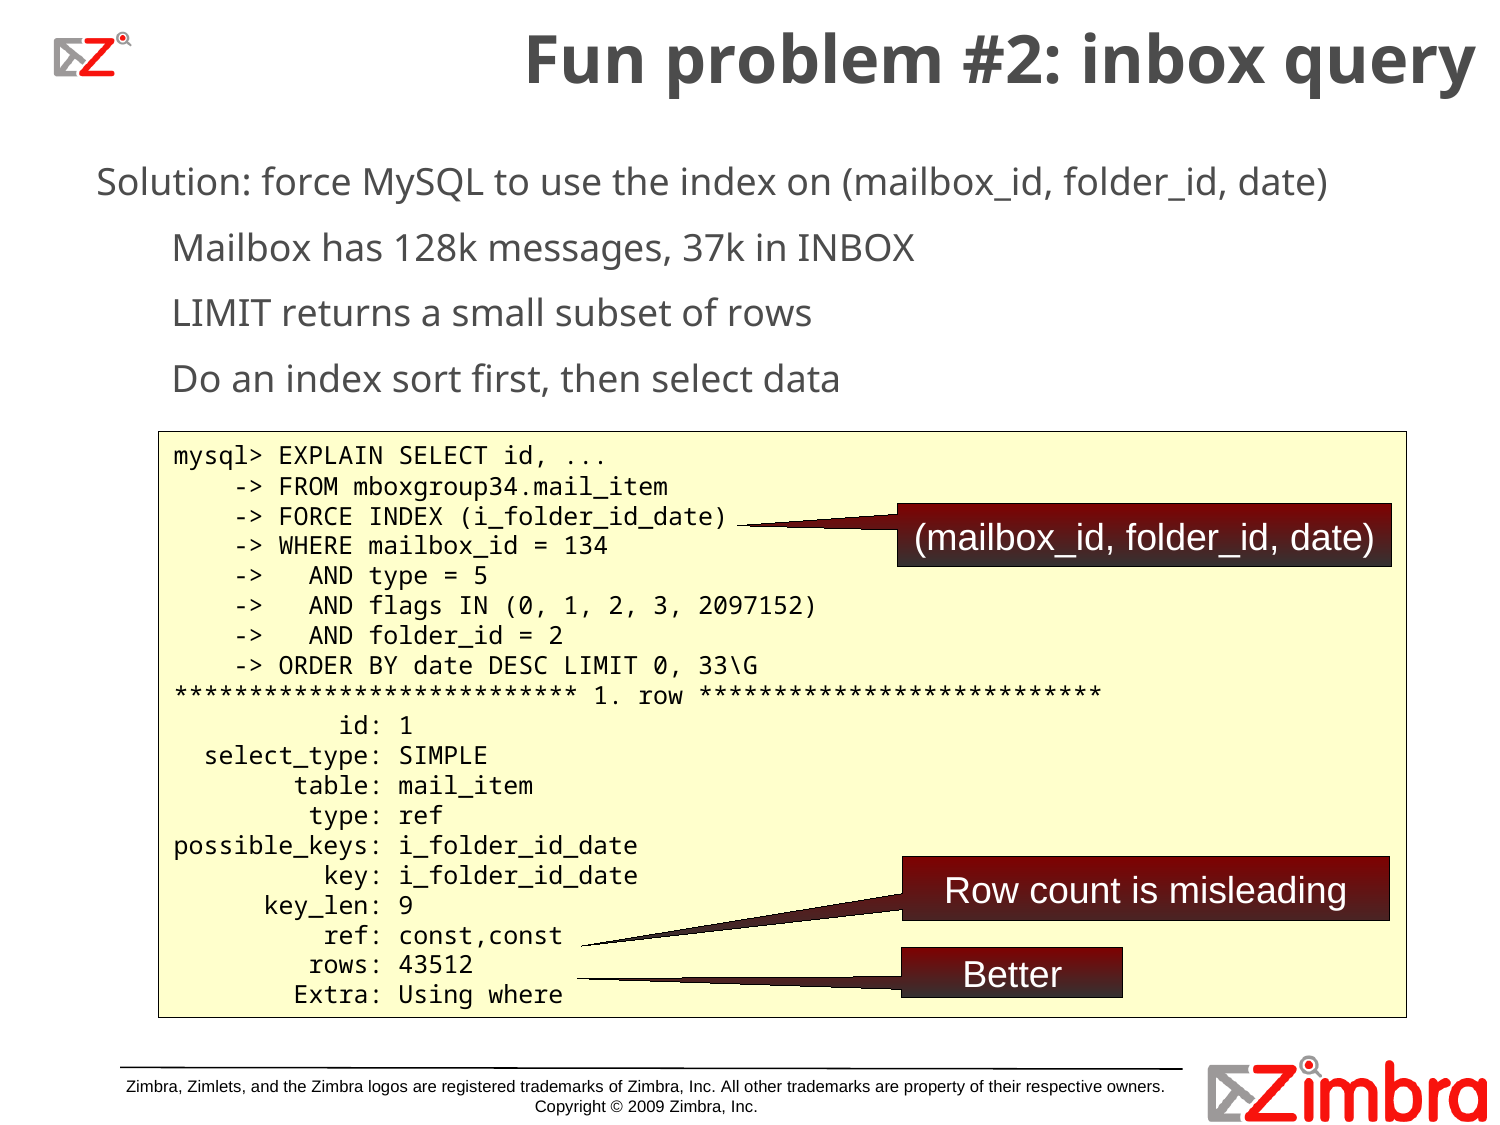

# Fun problem #2: inbox query
Solution: force MySQL to use the index on (mailbox_id, folder_id, date)
Mailbox has 128k messages, 37k in INBOX
LIMIT returns a small subset of rows
Do an index sort first, then select data
mysql> EXPLAIN SELECT id, ...
 -> FROM mboxgroup34.mail_item
 -> FORCE INDEX (i_folder_id_date)
 -> WHERE mailbox_id = 134
 -> AND type = 5
 -> AND flags IN (0, 1, 2, 3, 2097152)
 -> AND folder_id = 2
 -> ORDER BY date DESC LIMIT 0, 33\G
*************************** 1. row ***************************
 id: 1
 select_type: SIMPLE
 table: mail_item
 type: ref
possible_keys: i_folder_id_date
 key: i_folder_id_date
 key_len: 9
 ref: const,const
 rows: 43512
 Extra: Using where
(mailbox_id, folder_id, date)
Row count is misleading
Better